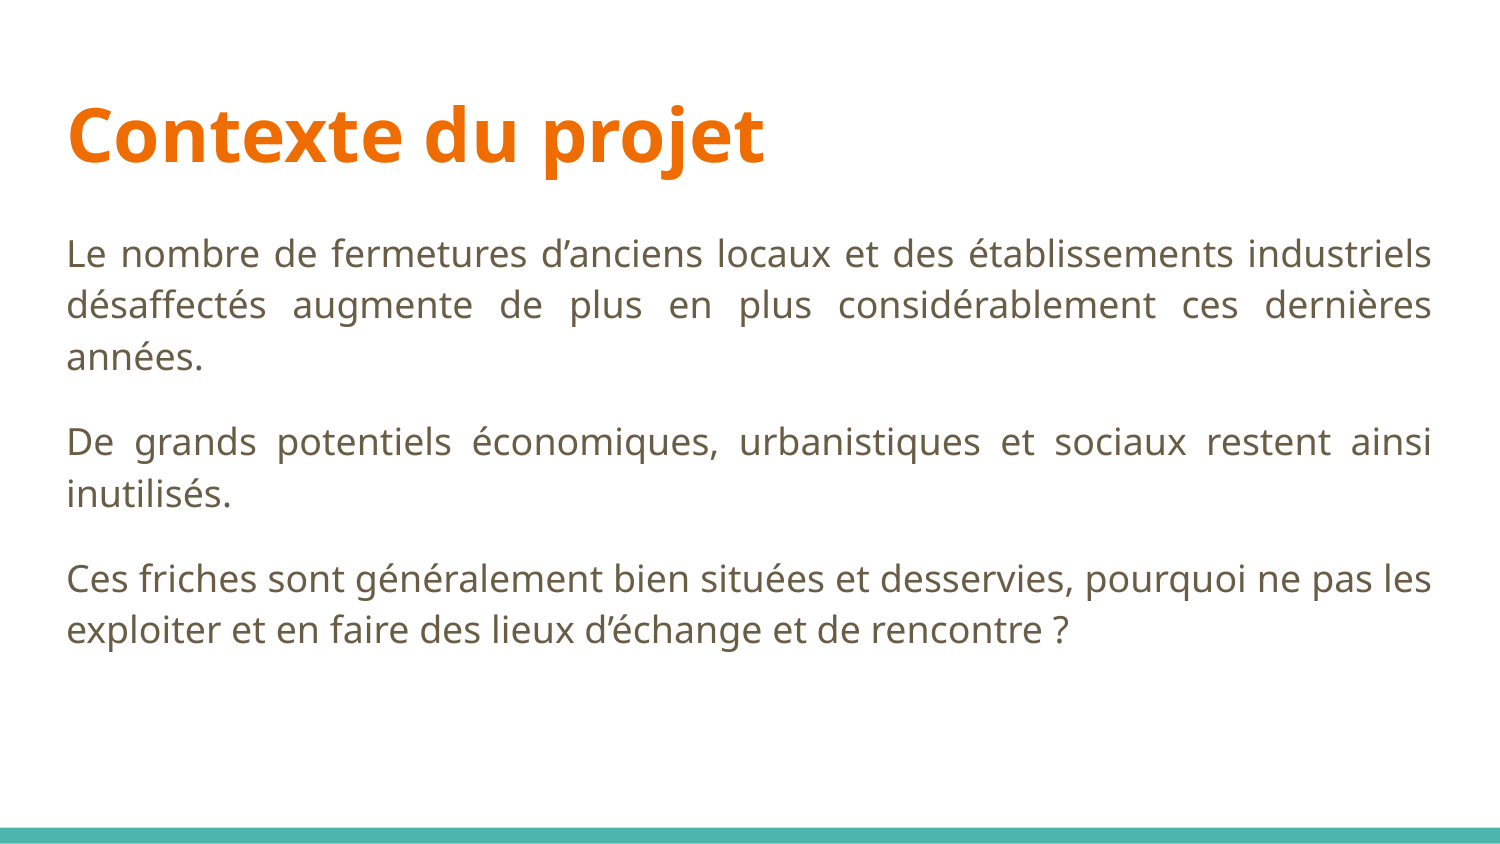

# Contexte du projet
Le nombre de fermetures d’anciens locaux et des établissements industriels désaffectés augmente de plus en plus considérablement ces dernières années.
De grands potentiels économiques, urbanistiques et sociaux restent ainsi inutilisés.
Ces friches sont généralement bien situées et desservies, pourquoi ne pas les exploiter et en faire des lieux d’échange et de rencontre ?